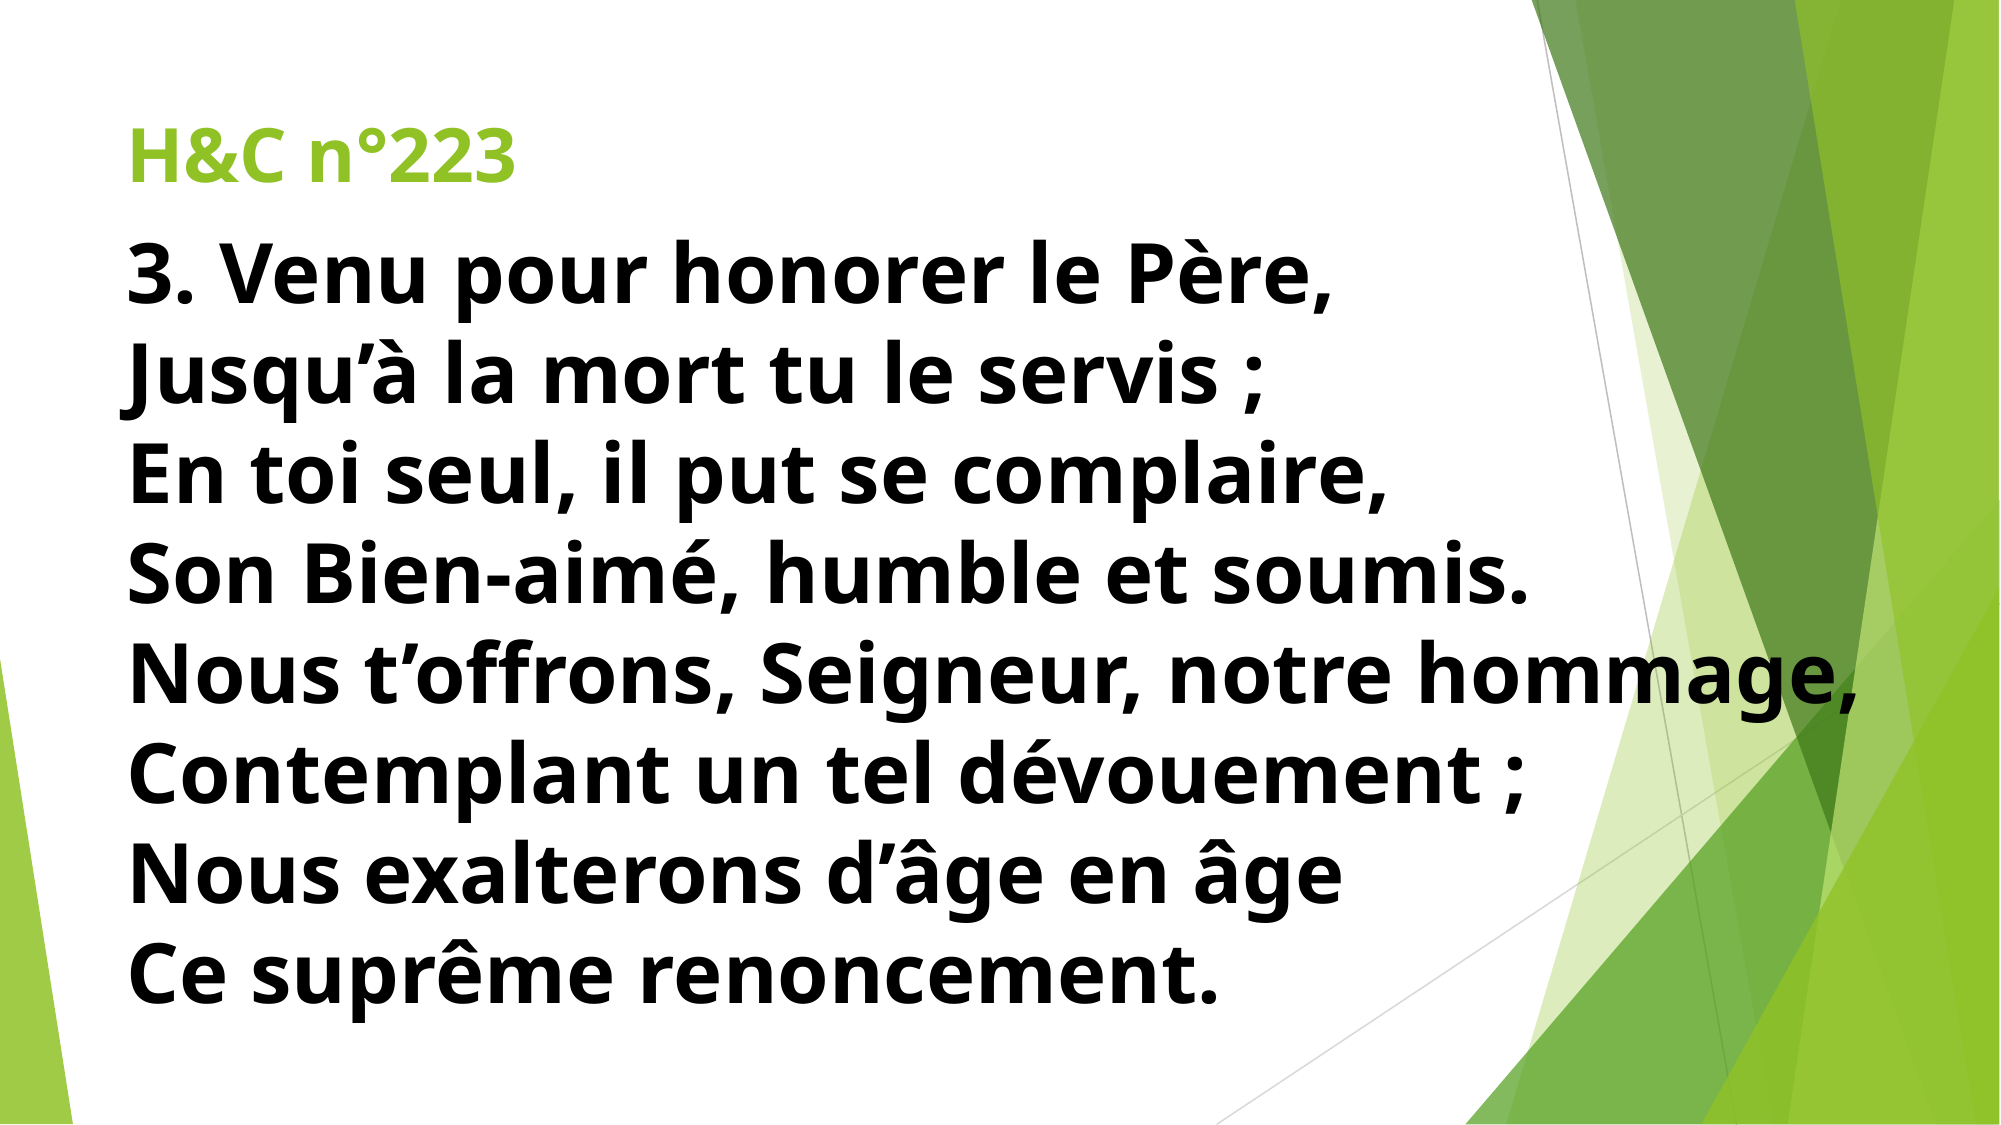

H&C n°223
3. Venu pour honorer le Père,
Jusqu’à la mort tu le servis ;
En toi seul, il put se complaire,
Son Bien-aimé, humble et soumis.
Nous t’offrons, Seigneur, notre hommage,
Contemplant un tel dévouement ;
Nous exalterons d’âge en âge
Ce suprême renoncement.